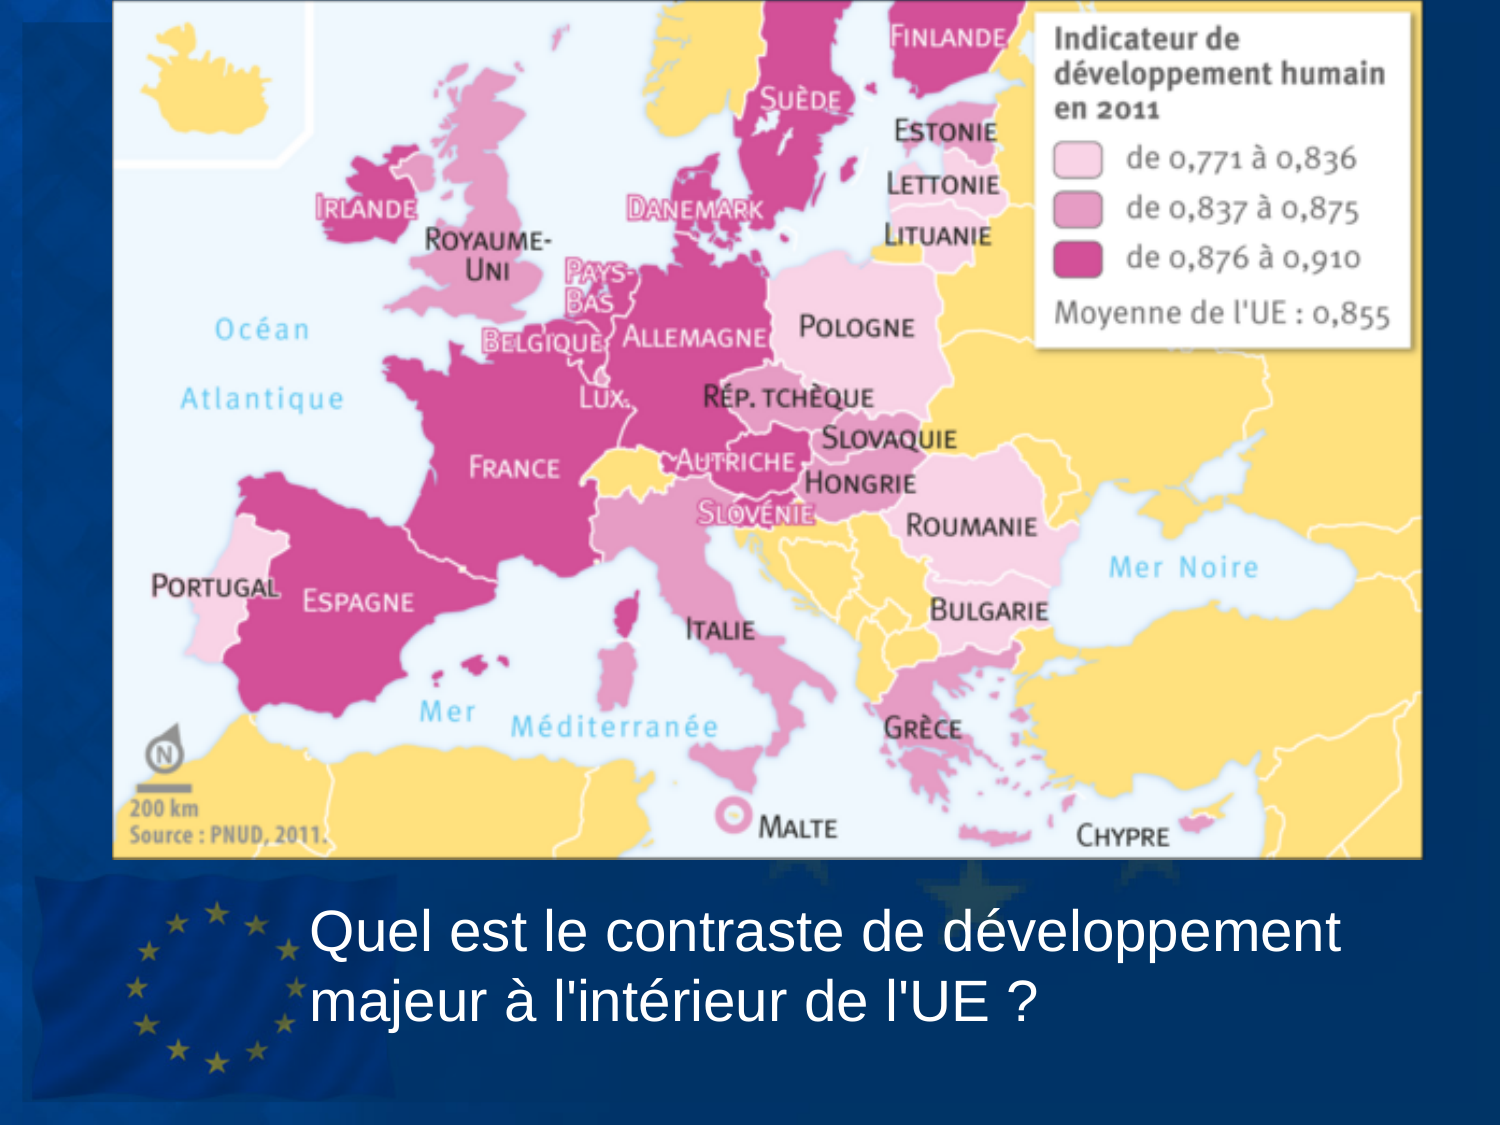

Quel est le contraste de développement majeur à l'intérieur de l'UE ?